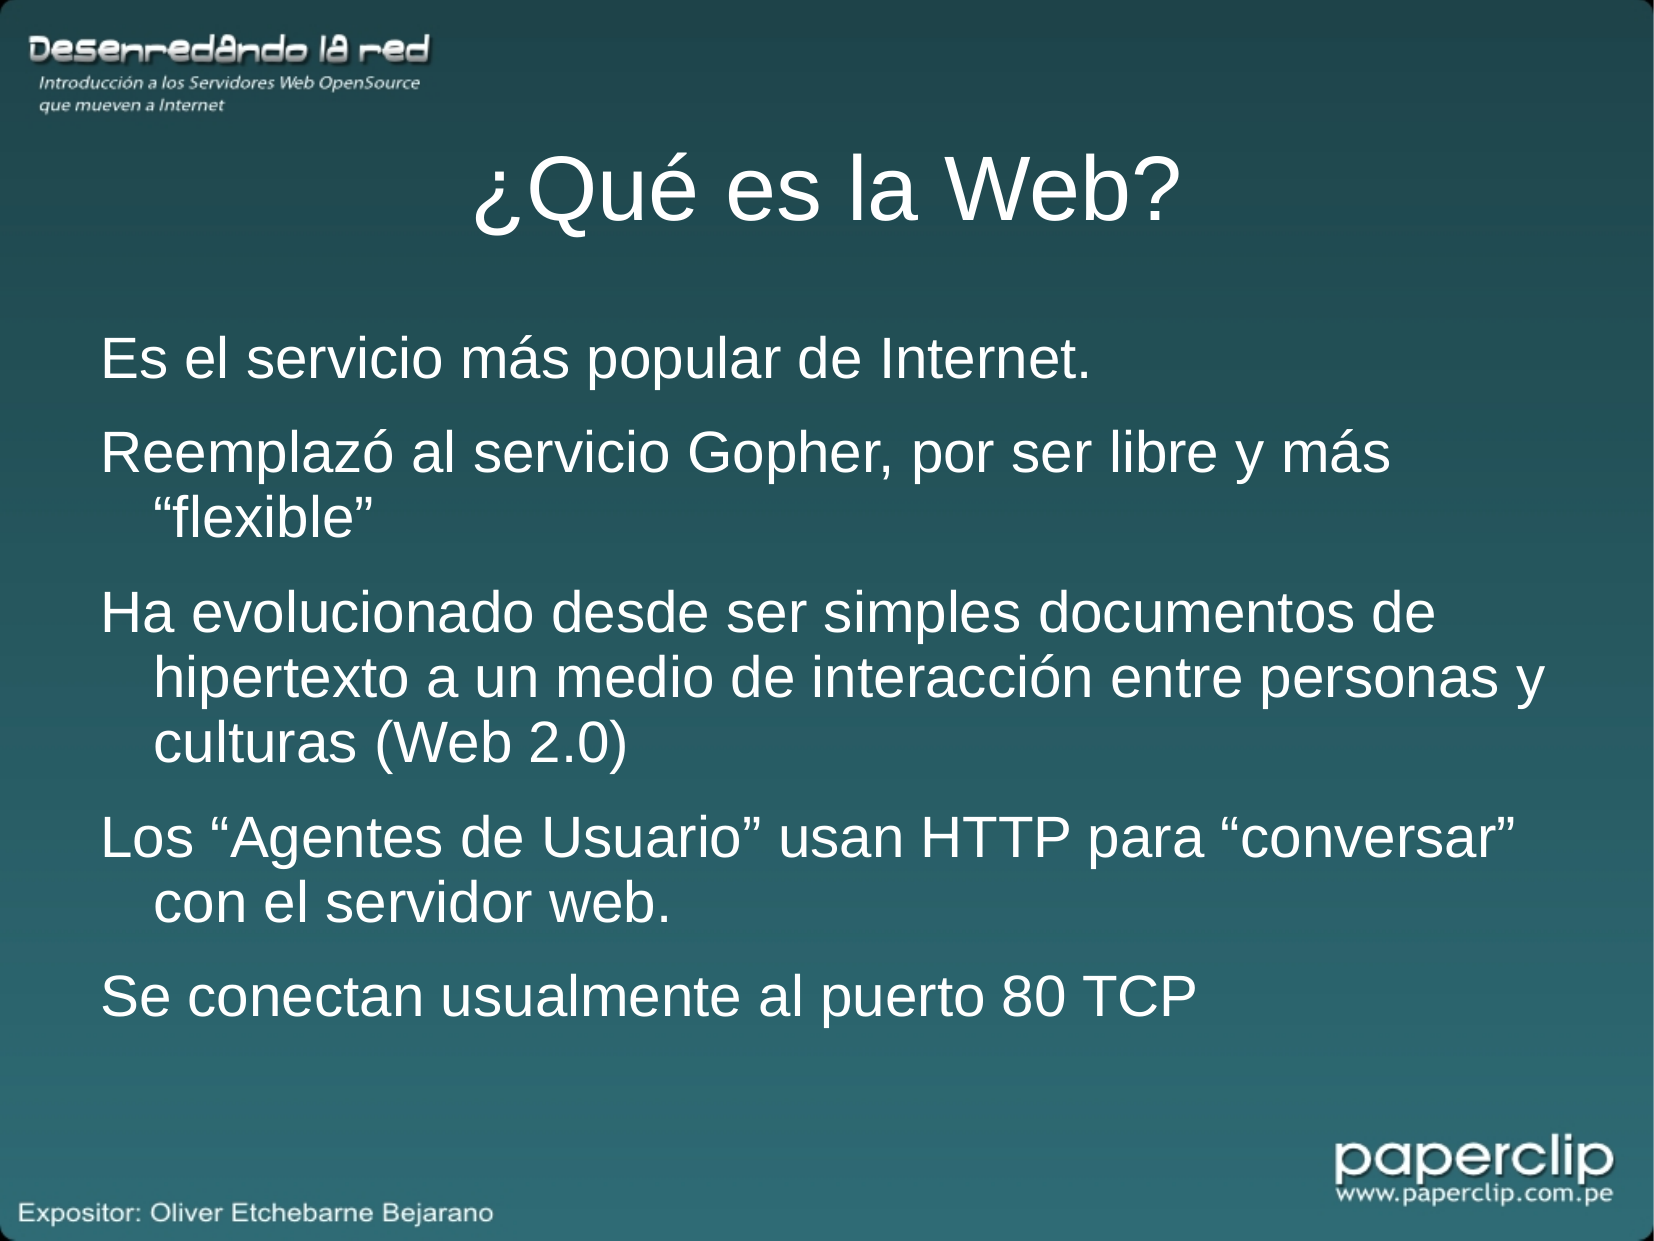

# ¿Qué es la Web?
Es el servicio más popular de Internet.
Reemplazó al servicio Gopher, por ser libre y más “flexible”
Ha evolucionado desde ser simples documentos de hipertexto a un medio de interacción entre personas y culturas (Web 2.0)
Los “Agentes de Usuario” usan HTTP para “conversar” con el servidor web.
Se conectan usualmente al puerto 80 TCP